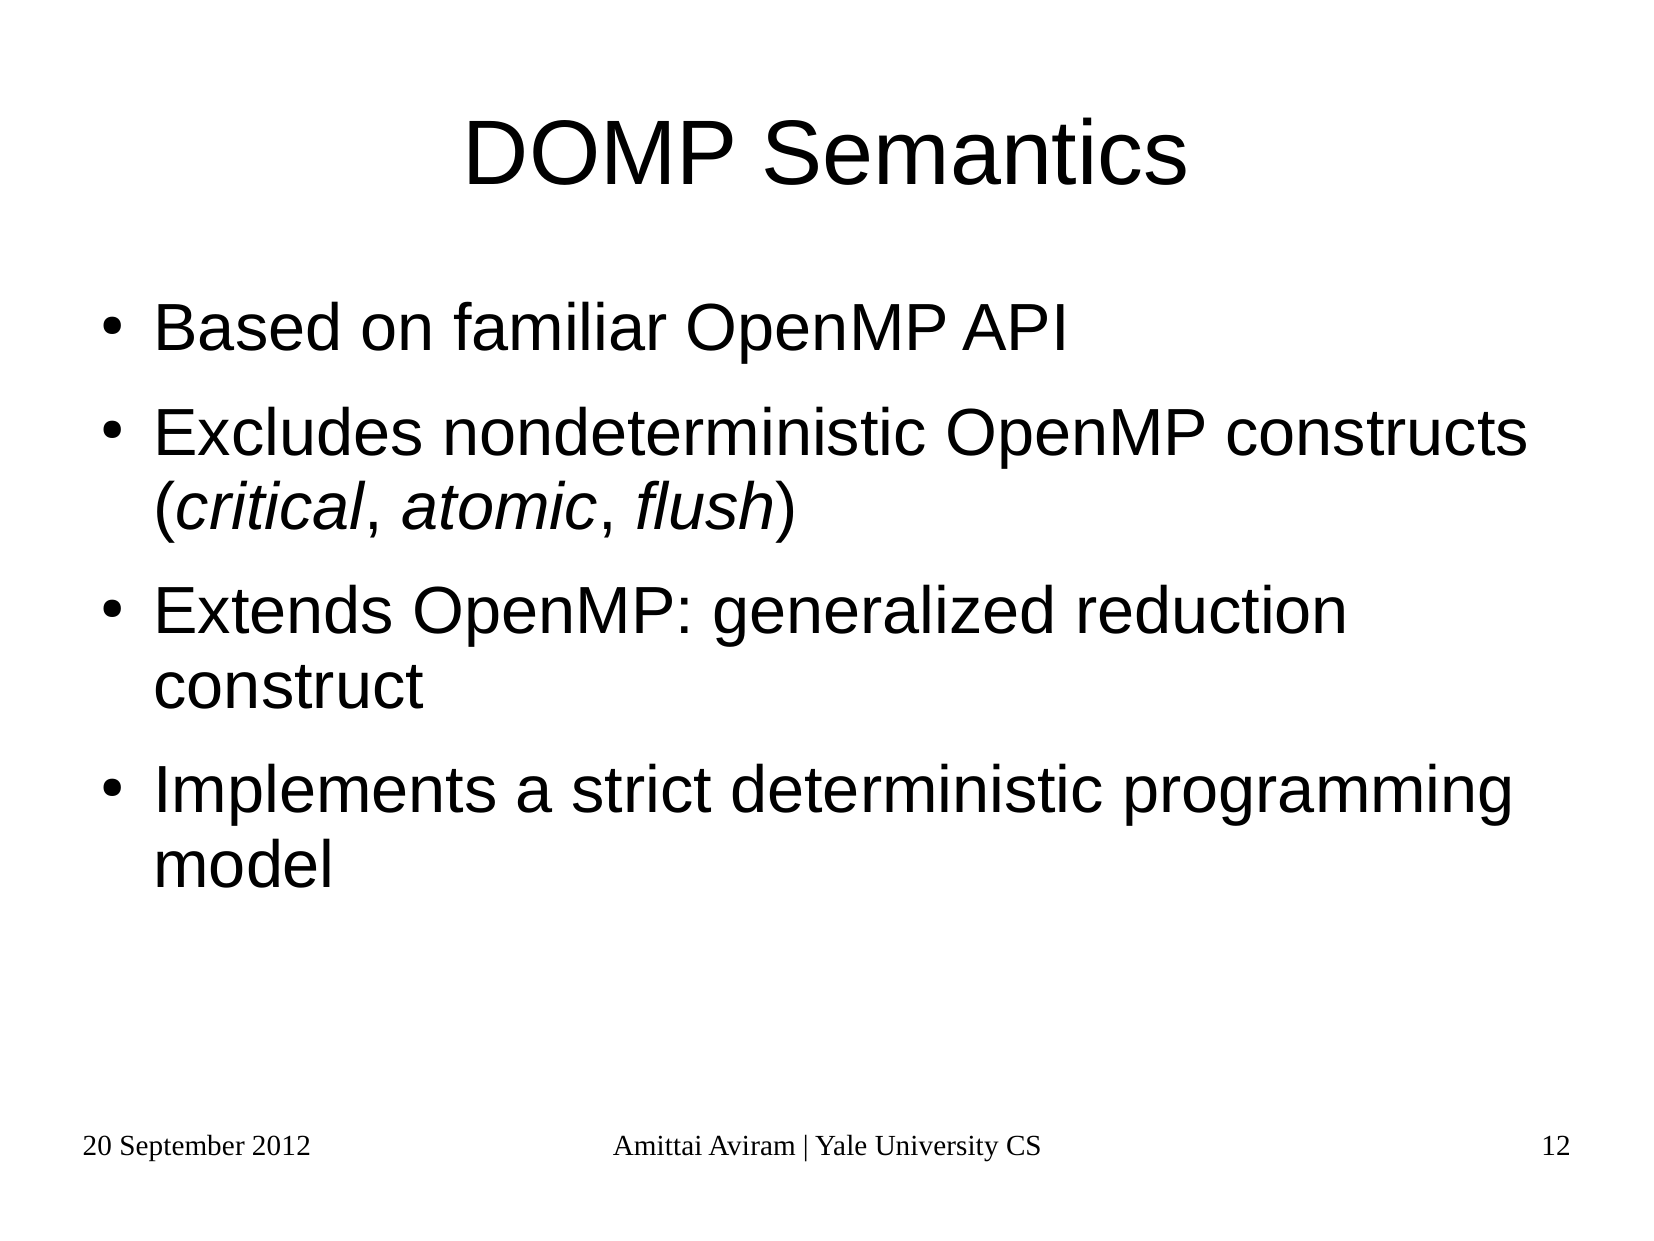

# DOMP Semantics
Based on familiar OpenMP API
Excludes nondeterministic OpenMP constructs (critical, atomic, flush)
Extends OpenMP: generalized reduction construct
Implements a strict deterministic programming model
12